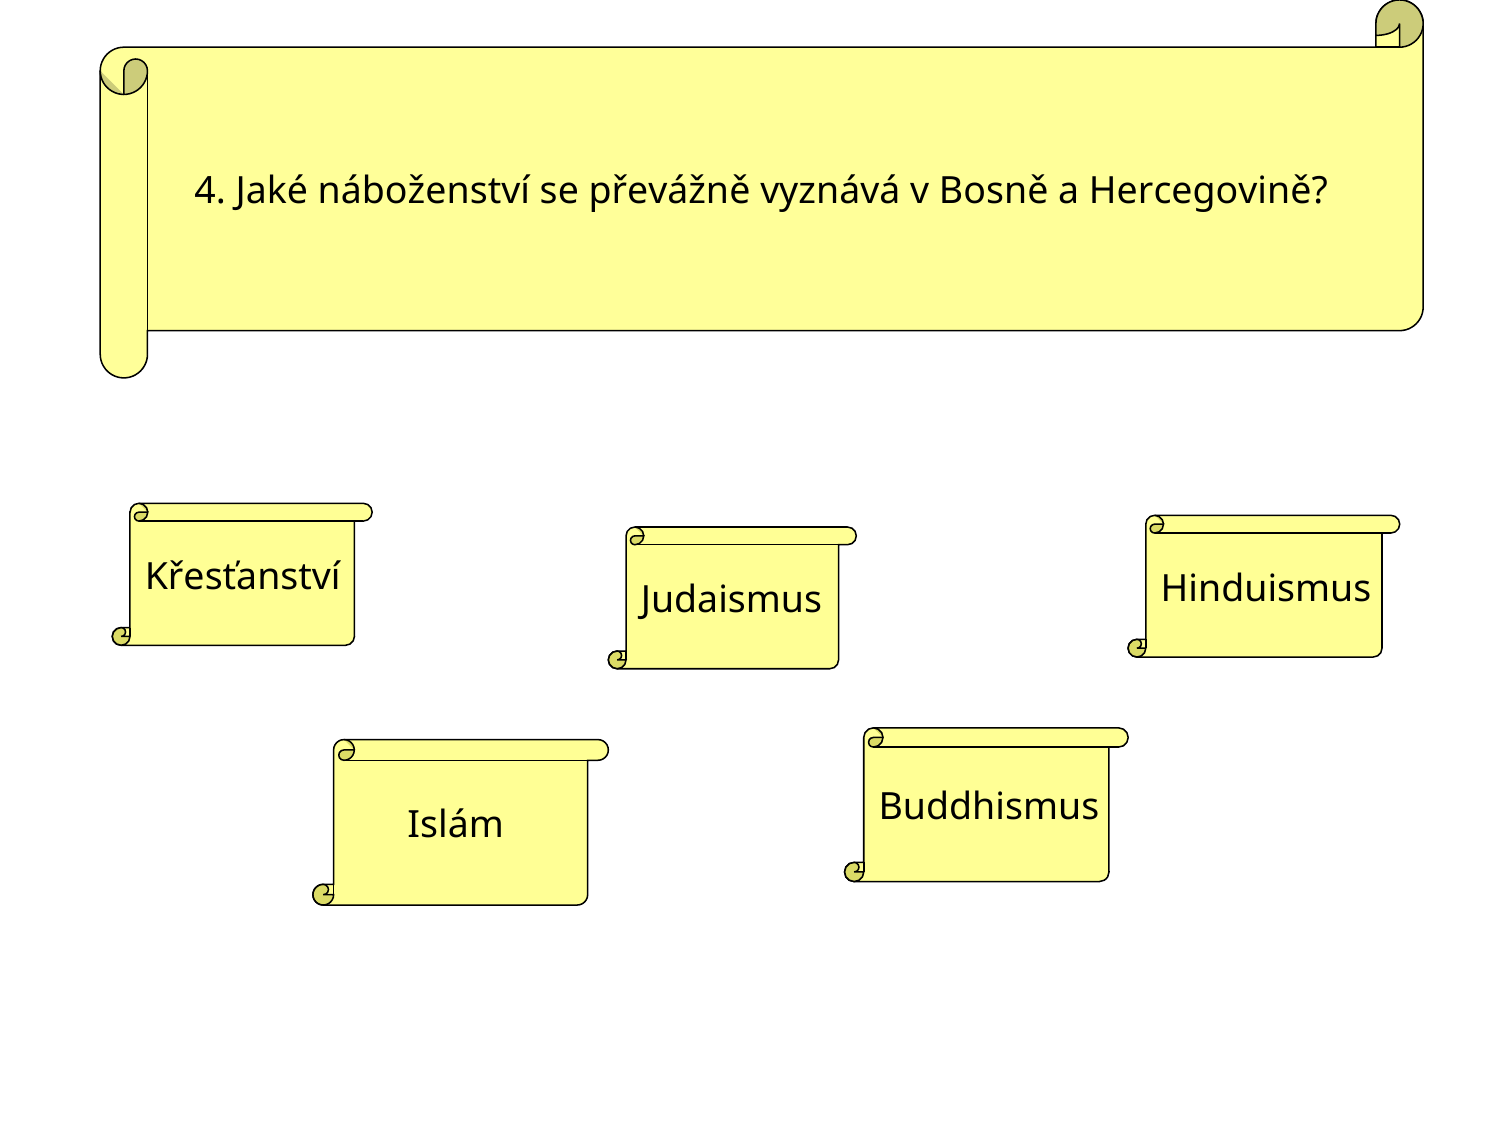

4. Jaké náboženství se převážně vyznává v Bosně a Hercegovině?
Křesťanství
Hinduismus
Judaismus
Buddhismus
Islám